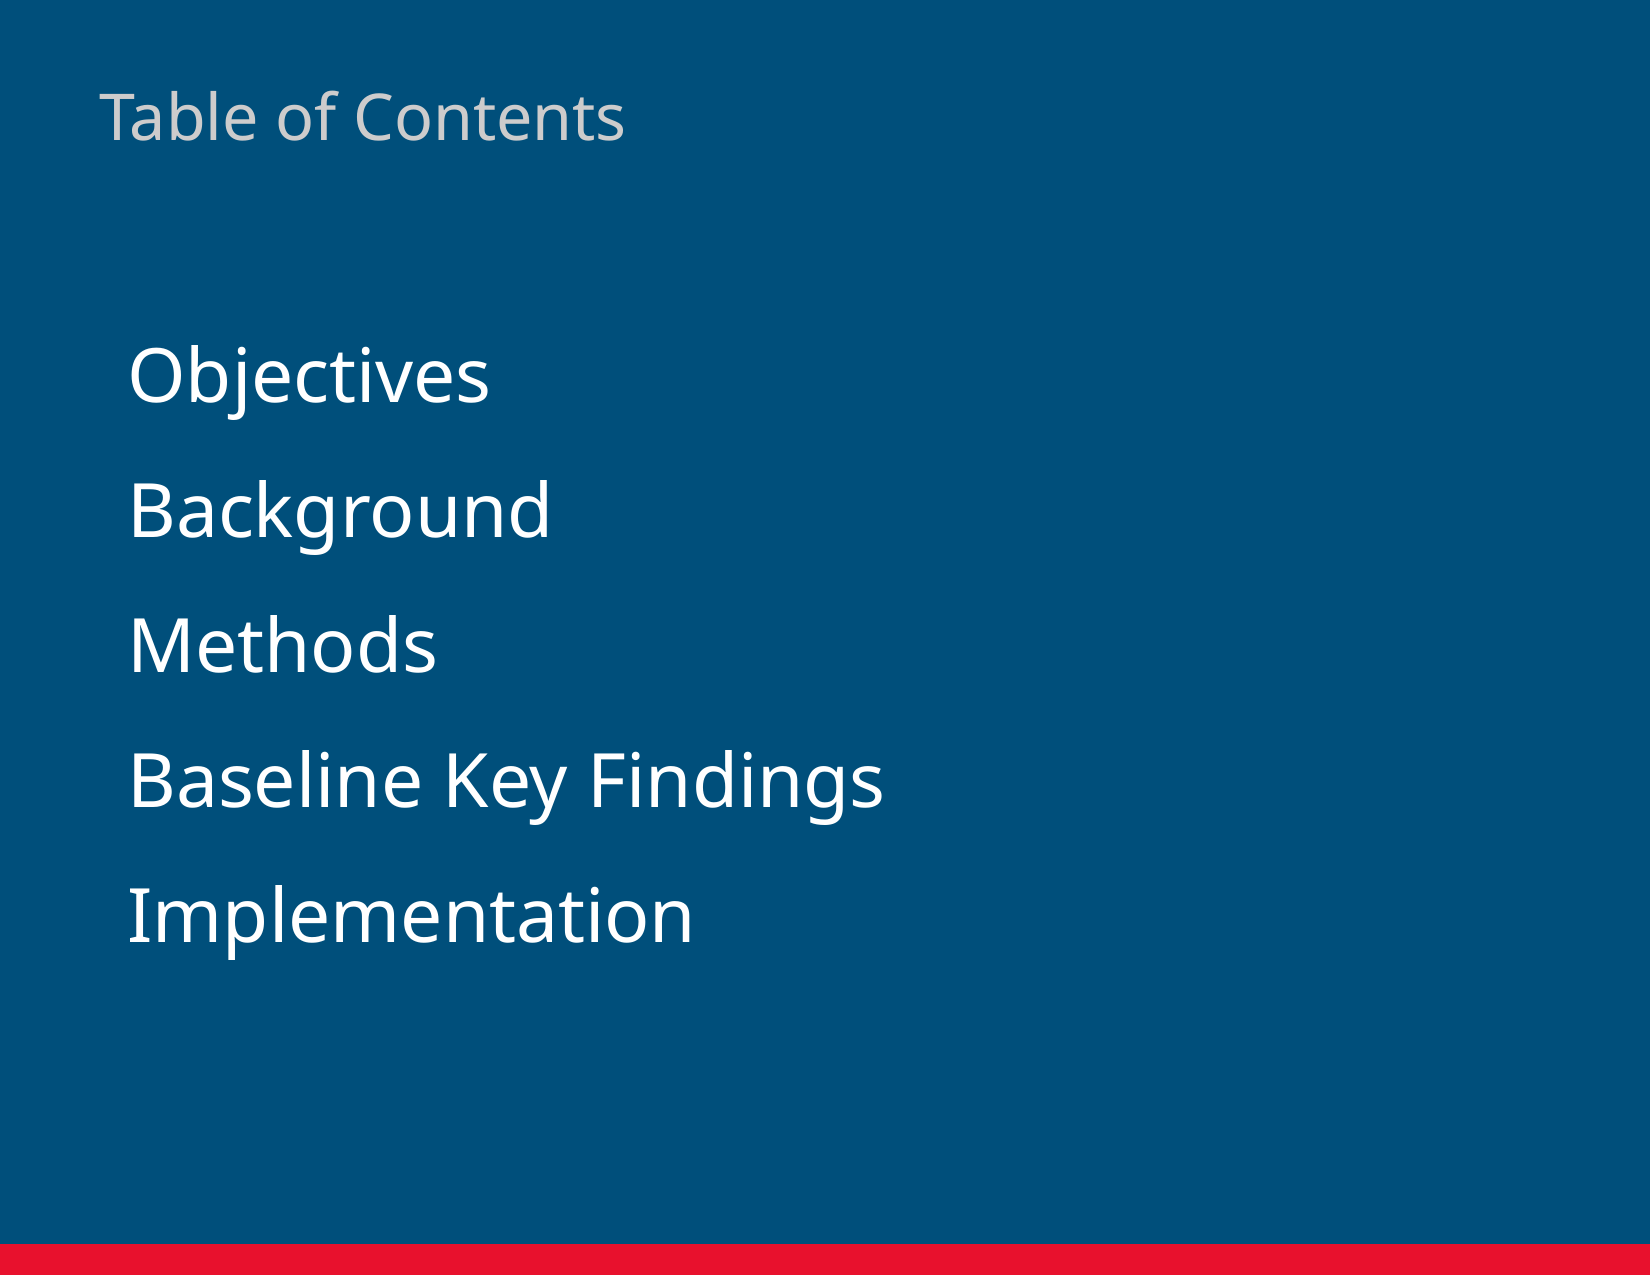

# Table of Contents
Objectives
Background
Methods
Baseline Key Findings
Implementation